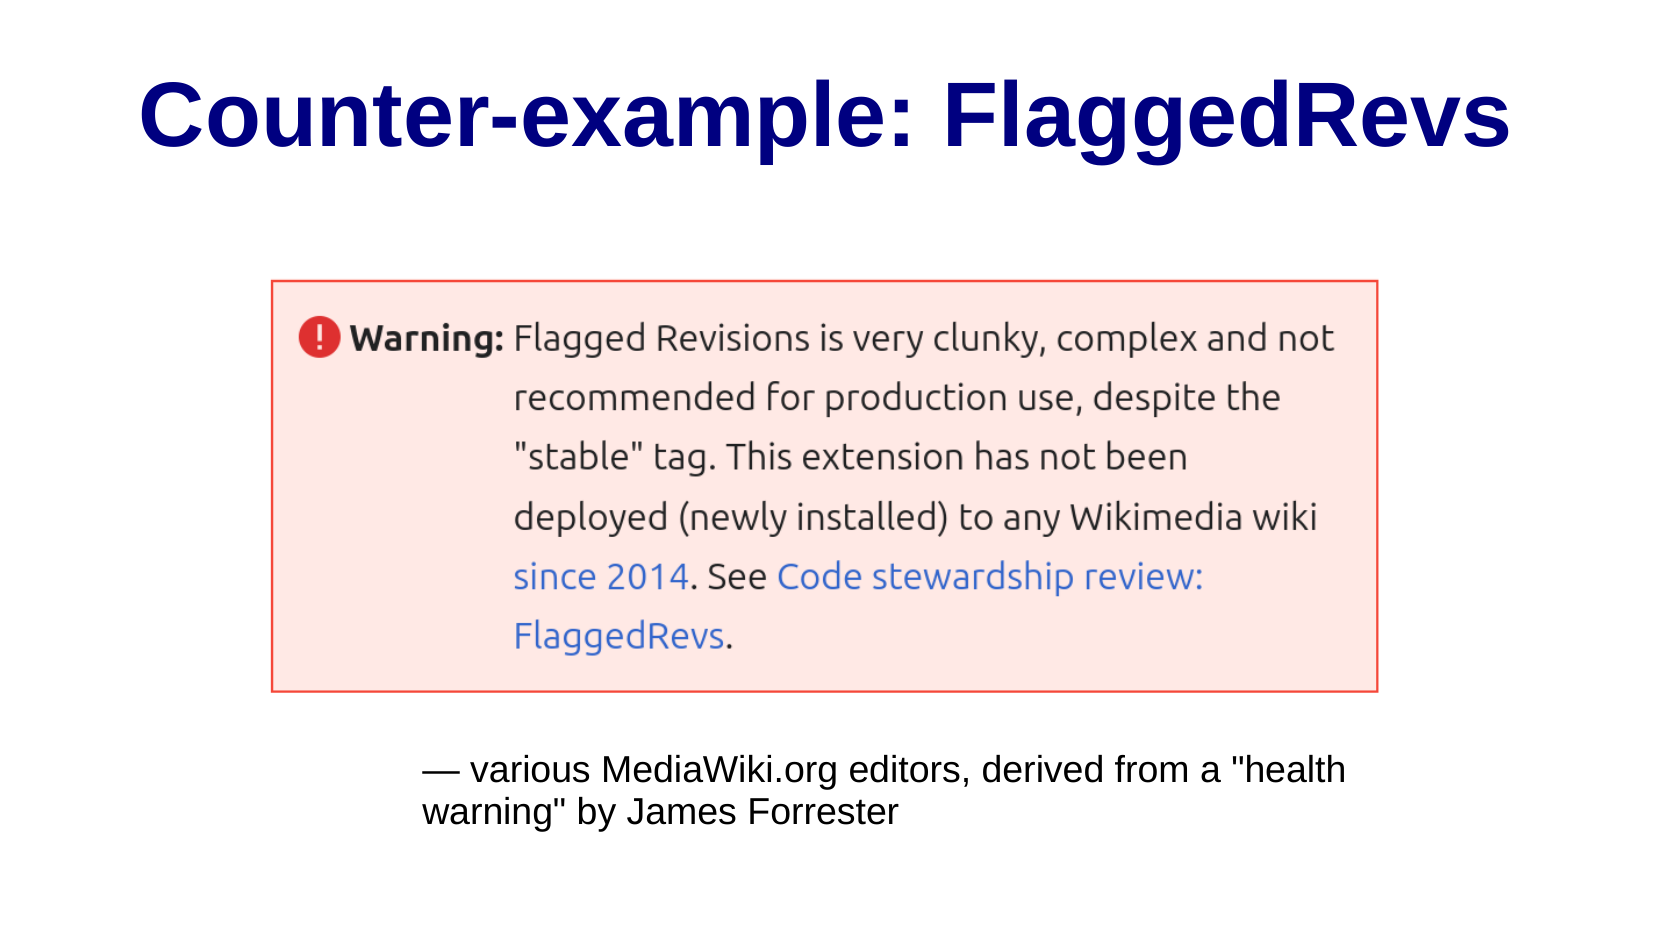

# Counter-example: FlaggedRevs
— various MediaWiki.org editors, derived from a "health warning" by James Forrester